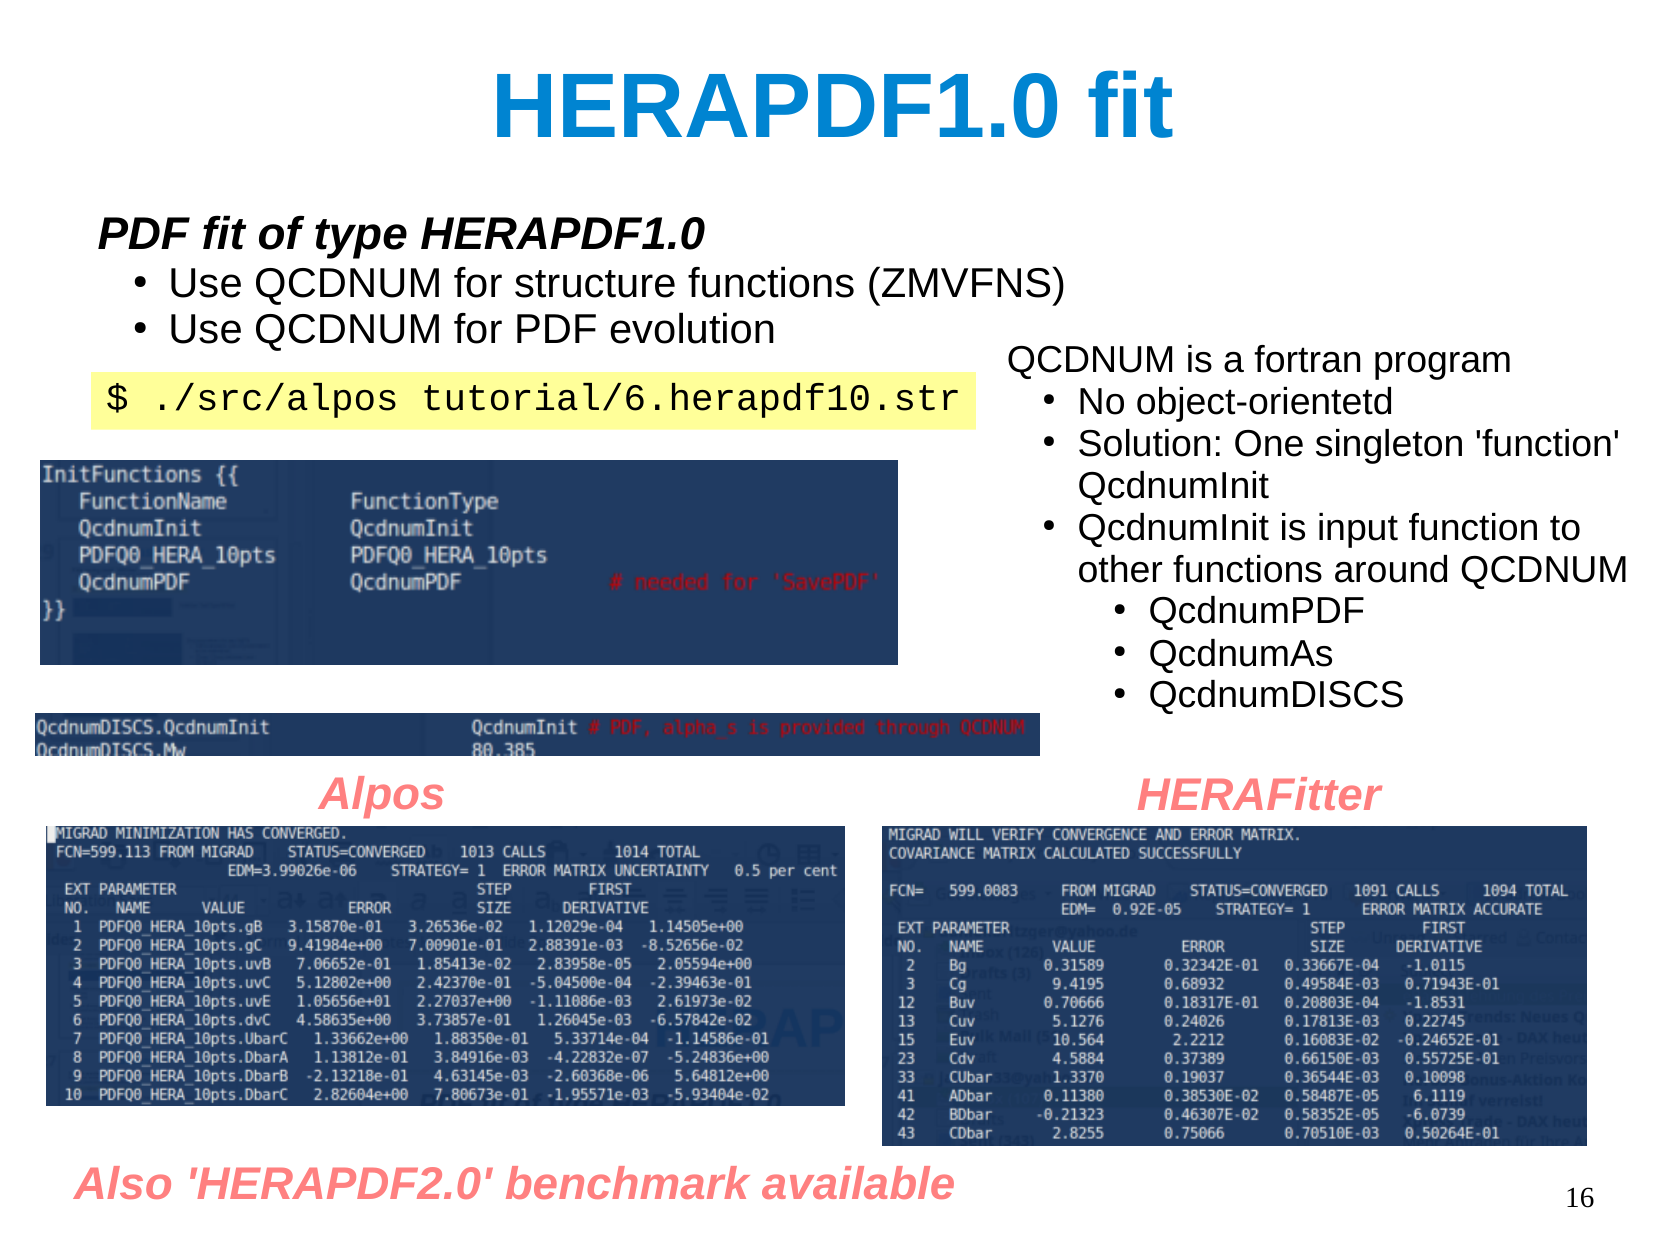

# HERAPDF1.0 fit
PDF fit of type HERAPDF1.0
Use QCDNUM for structure functions (ZMVFNS)
Use QCDNUM for PDF evolution
QCDNUM is a fortran program
No object-orientetd
Solution: One singleton 'function' QcdnumInit
QcdnumInit is input function to other functions around QCDNUM
QcdnumPDF
QcdnumAs
QcdnumDISCS
$ ./src/alpos tutorial/6.herapdf10.str
Alpos
HERAFitter
Also 'HERAPDF2.0' benchmark available
16